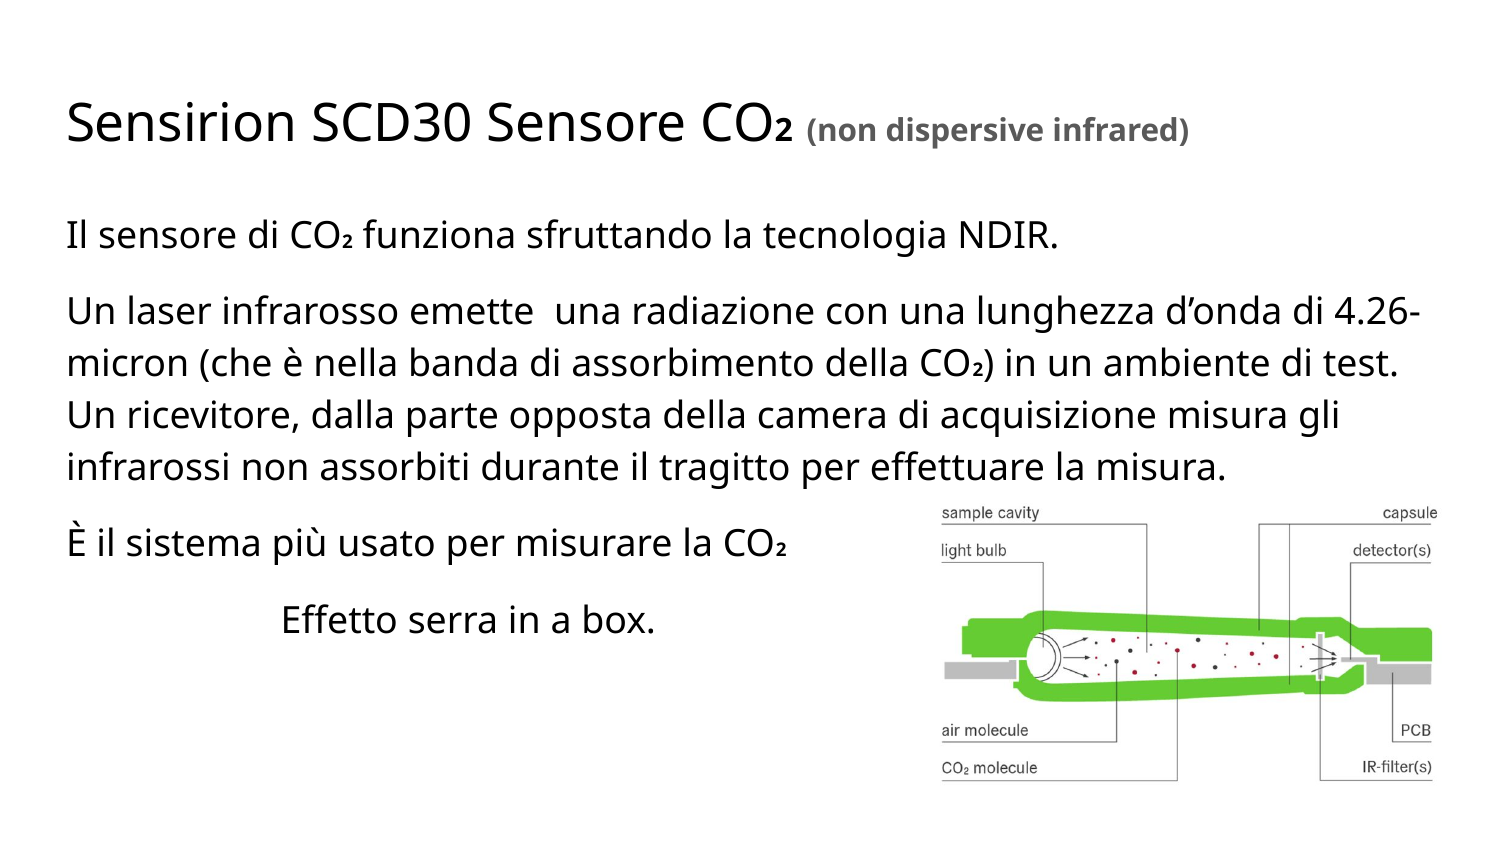

# Sensirion SCD30 Sensore CO2 (non dispersive infrared)
Il sensore di CO2 funziona sfruttando la tecnologia NDIR.
Un laser infrarosso emette una radiazione con una lunghezza d’onda di 4.26-micron (che è nella banda di assorbimento della CO2) in un ambiente di test. Un ricevitore, dalla parte opposta della camera di acquisizione misura gli infrarossi non assorbiti durante il tragitto per effettuare la misura.
È il sistema più usato per misurare la CO2
 Effetto serra in a box.